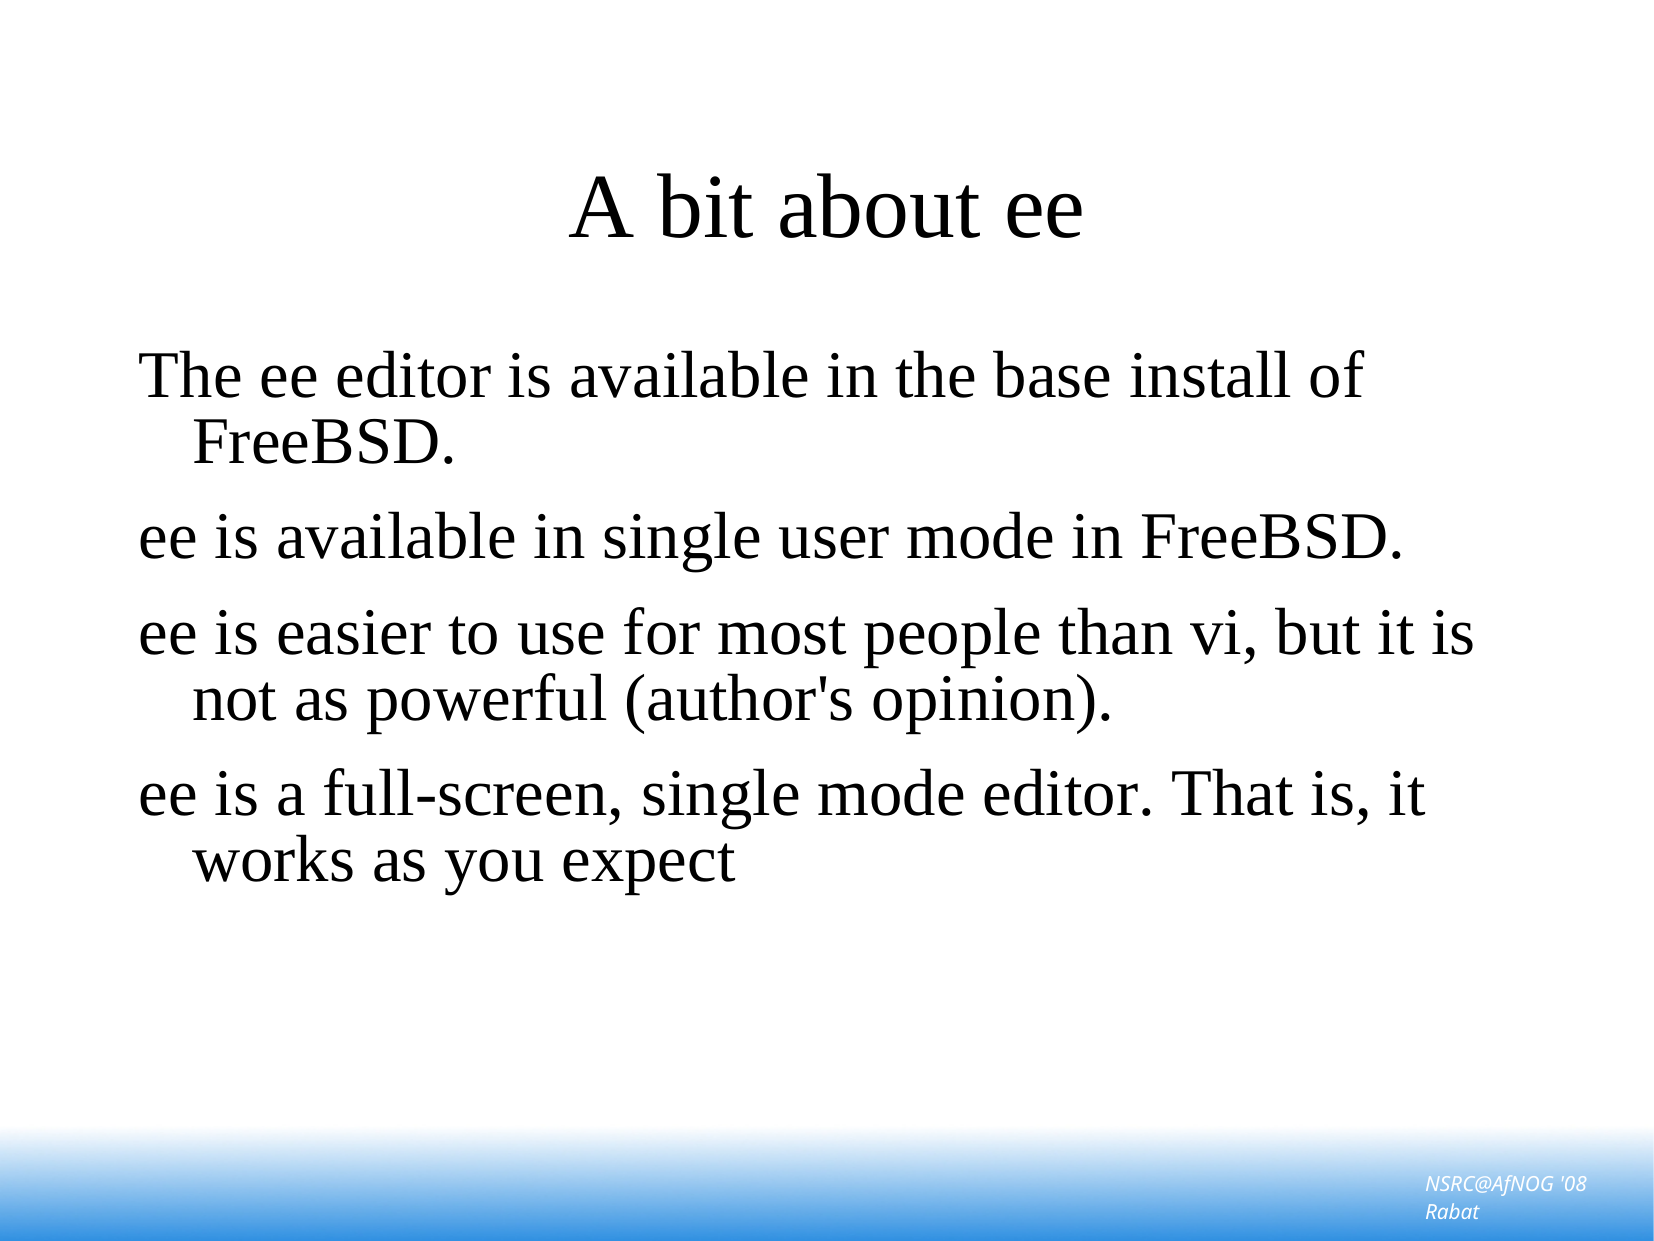

# A bit about ee
The ee editor is available in the base install of FreeBSD.
ee is available in single user mode in FreeBSD.
ee is easier to use for most people than vi, but it is not as powerful (author's opinion).
ee is a full-screen, single mode editor. That is, it works as you expect